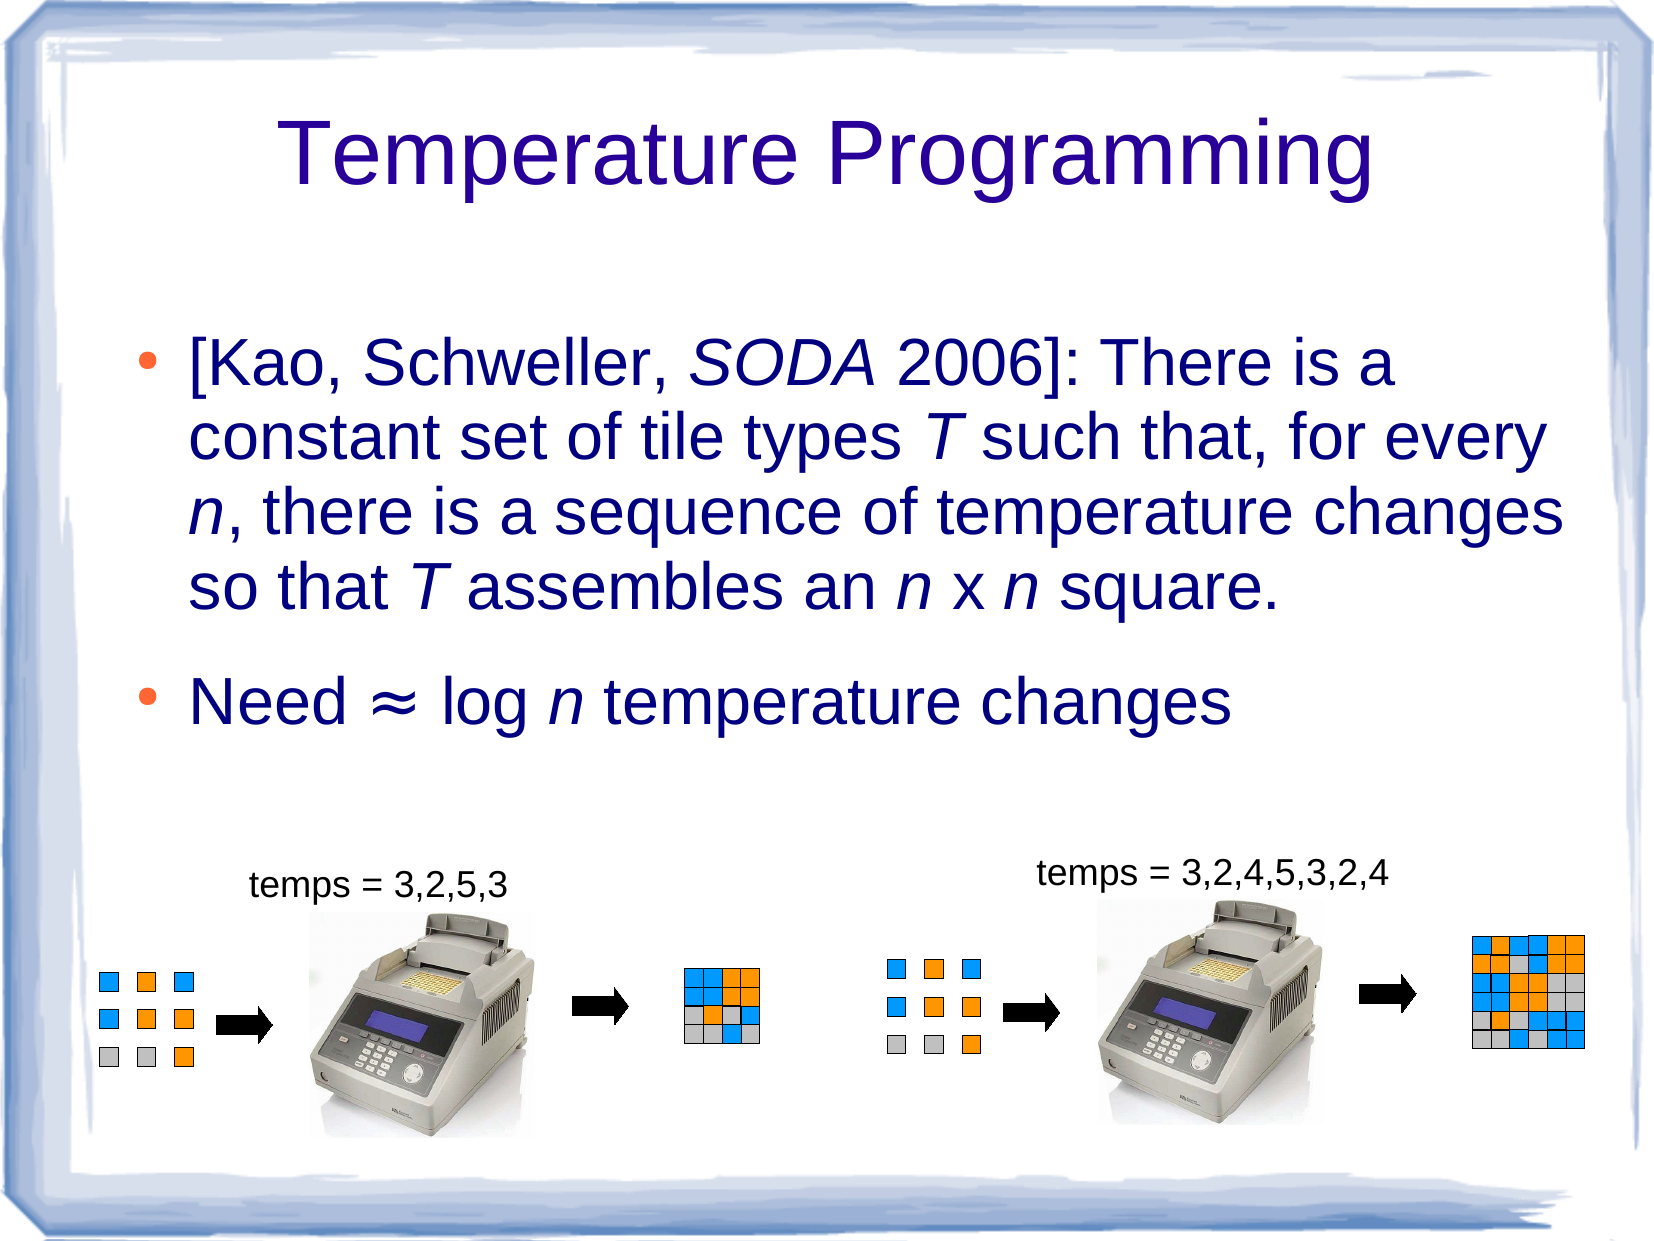

# Temperature Programming
[Kao, Schweller, SODA 2006]: There is a constant set of tile types T such that, for every n, there is a sequence of temperature changes so that T assembles an n x n square.
Need ≈ log n temperature changes
temps = 3,2,4,5,3,2,4
temps = 3,2,5,3